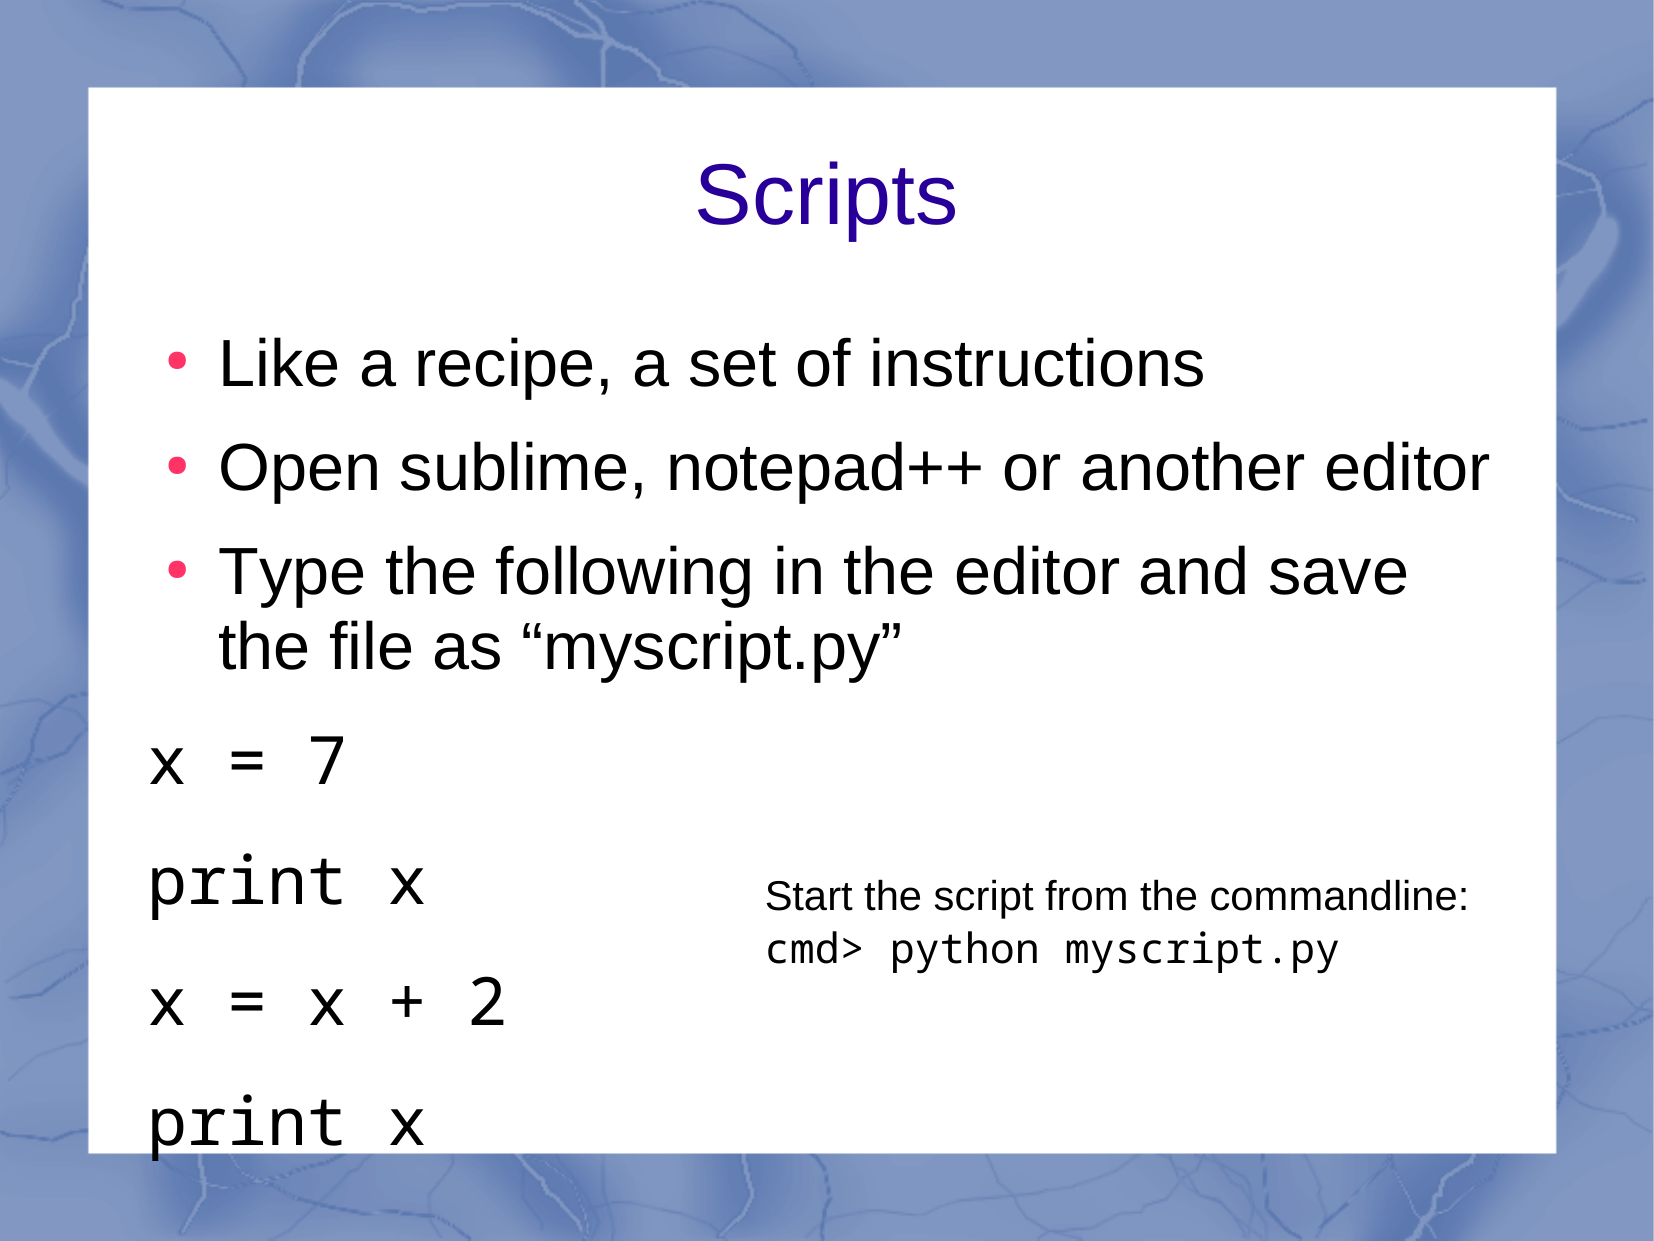

# Scripts
Like a recipe, a set of instructions
Open sublime, notepad++ or another editor
Type the following in the editor and save the file as “myscript.py”
x = 7
print x
x = x + 2
print x
Start the script from the commandline:
cmd> python myscript.py